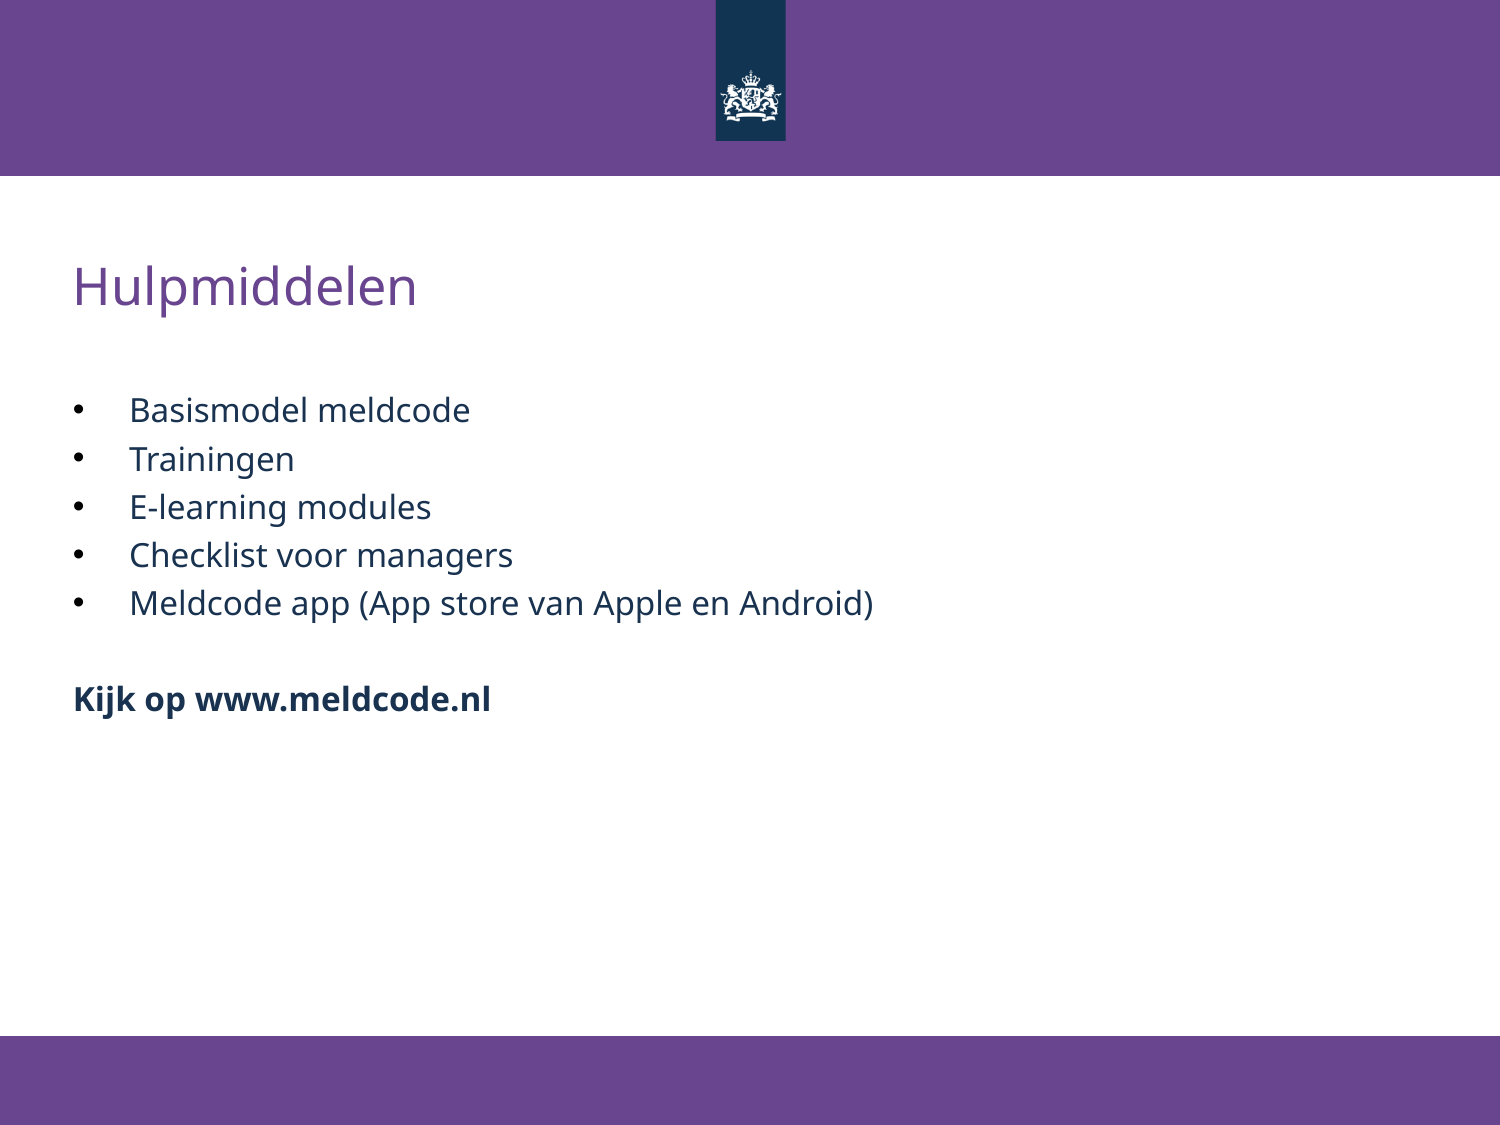

# Hulpmiddelen
Basismodel meldcode
Trainingen
E-learning modules
Checklist voor managers
Meldcode app (App store van Apple en Android)
Kijk op www.meldcode.nl